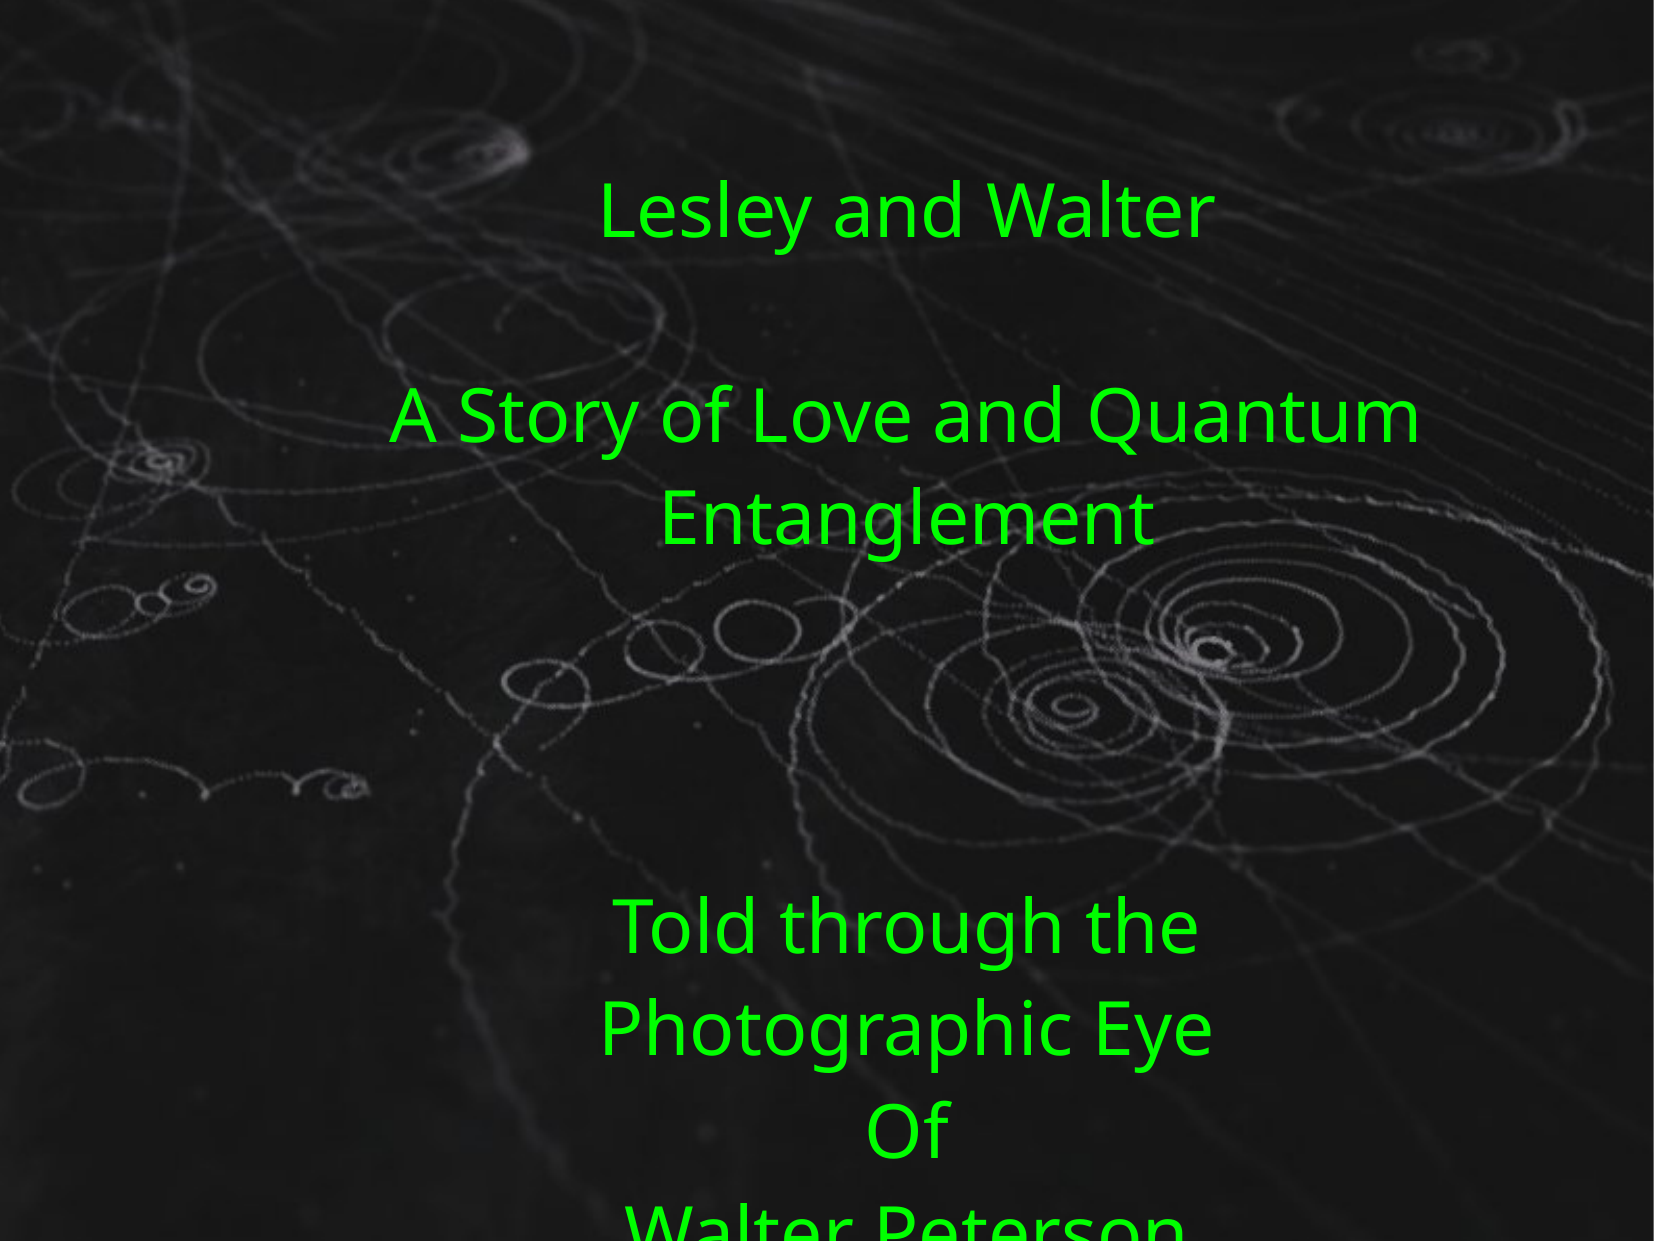

Lesley and Walter
A Story of Love and Quantum Entanglement
Told through the Photographic Eye
Of
Walter Peterson